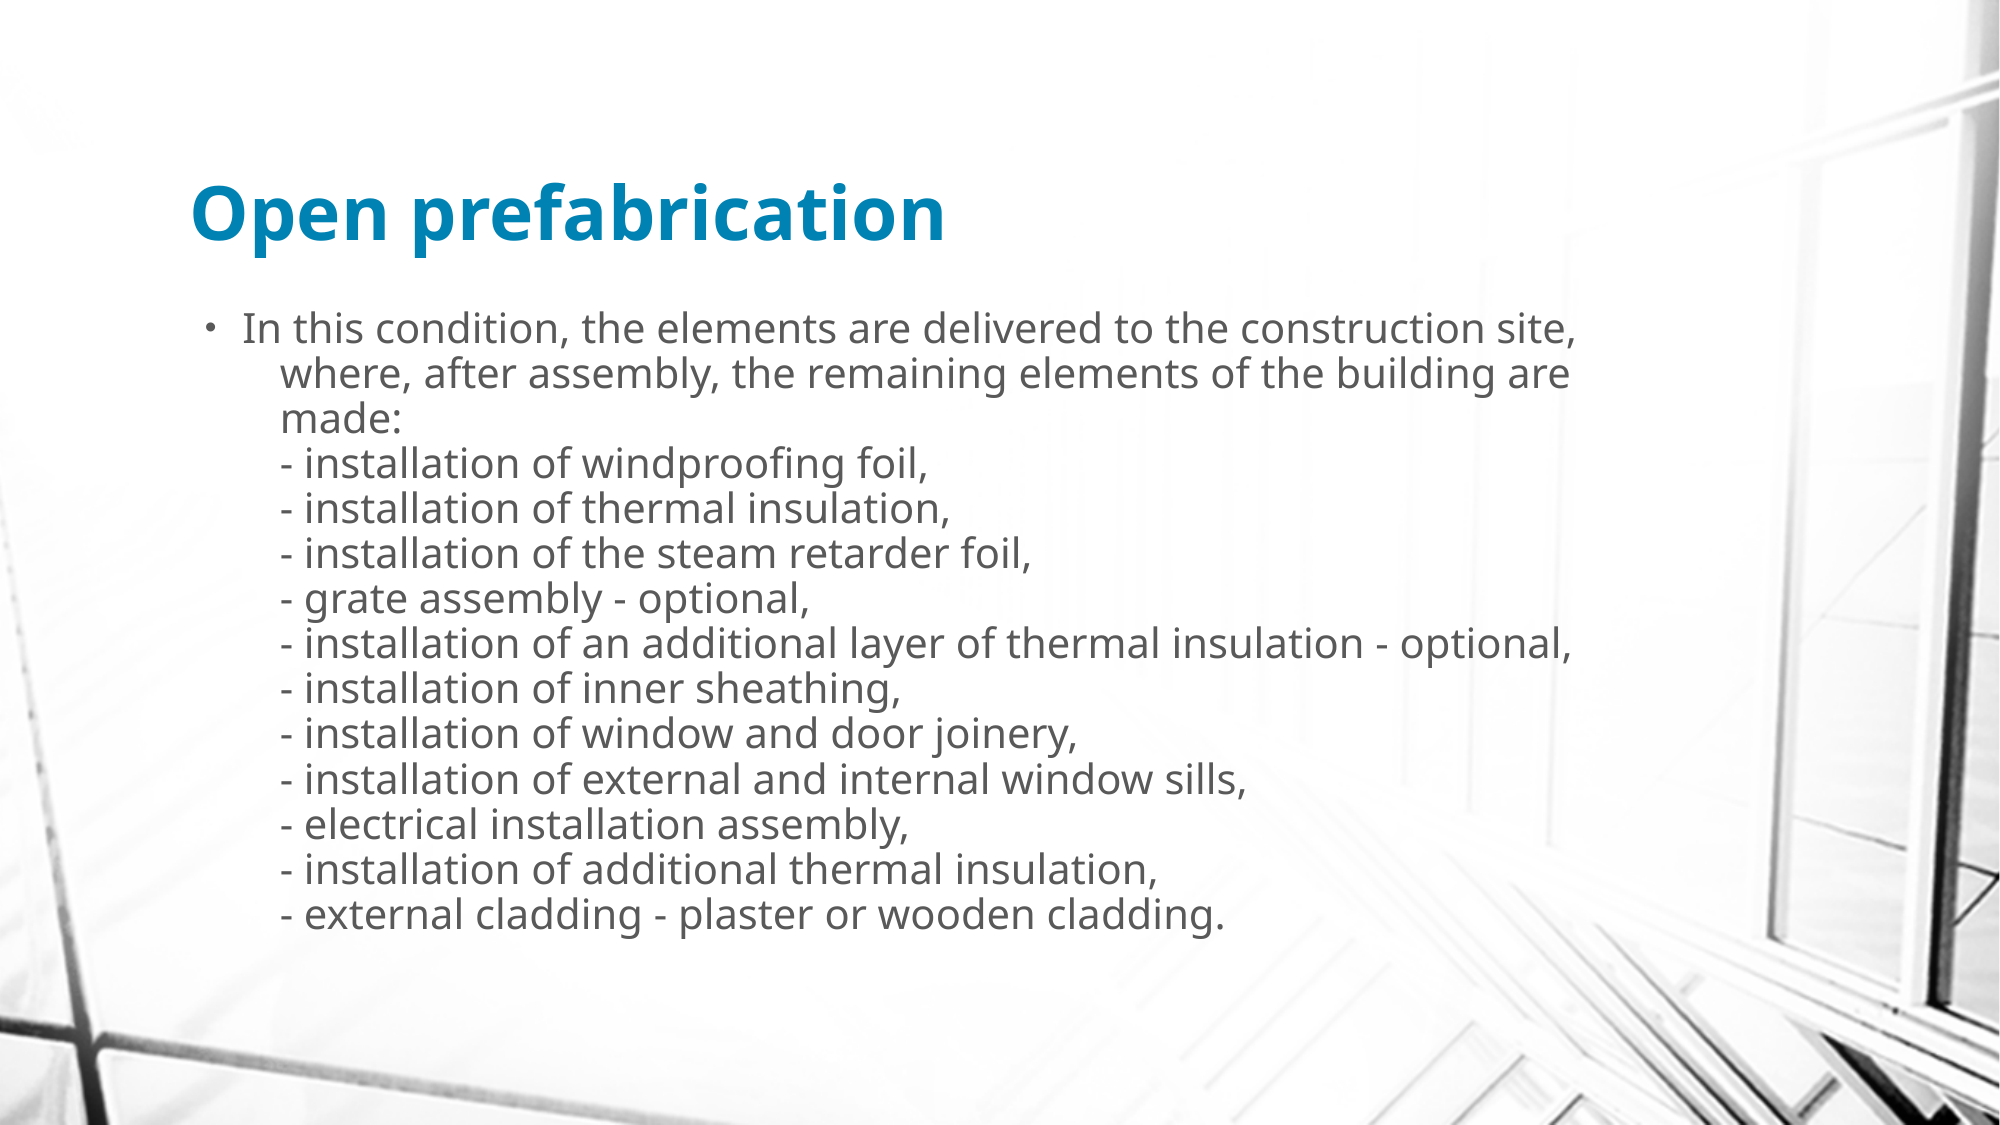

# Open prefabrication
In this condition, the elements are delivered to the construction site, where, after assembly, the remaining elements of the building are made:
- installation of windproofing foil,
- installation of thermal insulation,
- installation of the steam retarder foil,
- grate assembly - optional,
- installation of an additional layer of thermal insulation - optional,
- installation of inner sheathing,
- installation of window and door joinery,
- installation of external and internal window sills,
- electrical installation assembly,
- installation of additional thermal insulation,
- external cladding - plaster or wooden cladding.